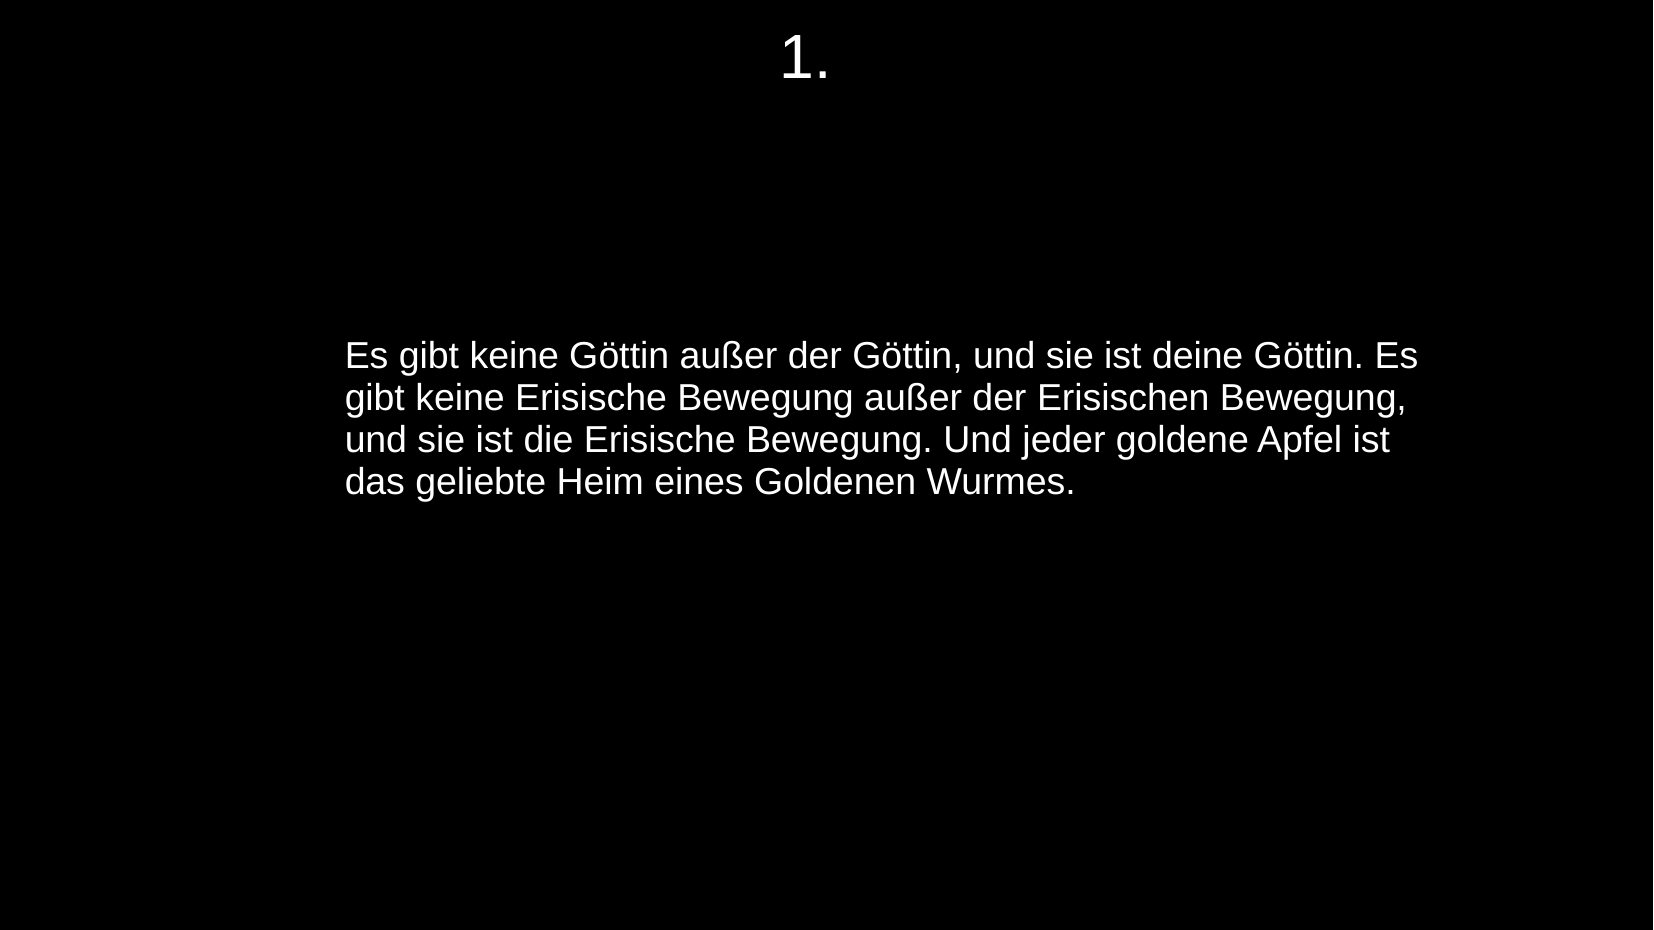

1.
Es gibt keine Göttin außer der Göttin, und sie ist deine Göttin. Es gibt keine Erisische Bewegung außer der Erisischen Bewegung, und sie ist die Erisische Bewegung. Und jeder goldene Apfel ist das geliebte Heim eines Goldenen Wurmes.